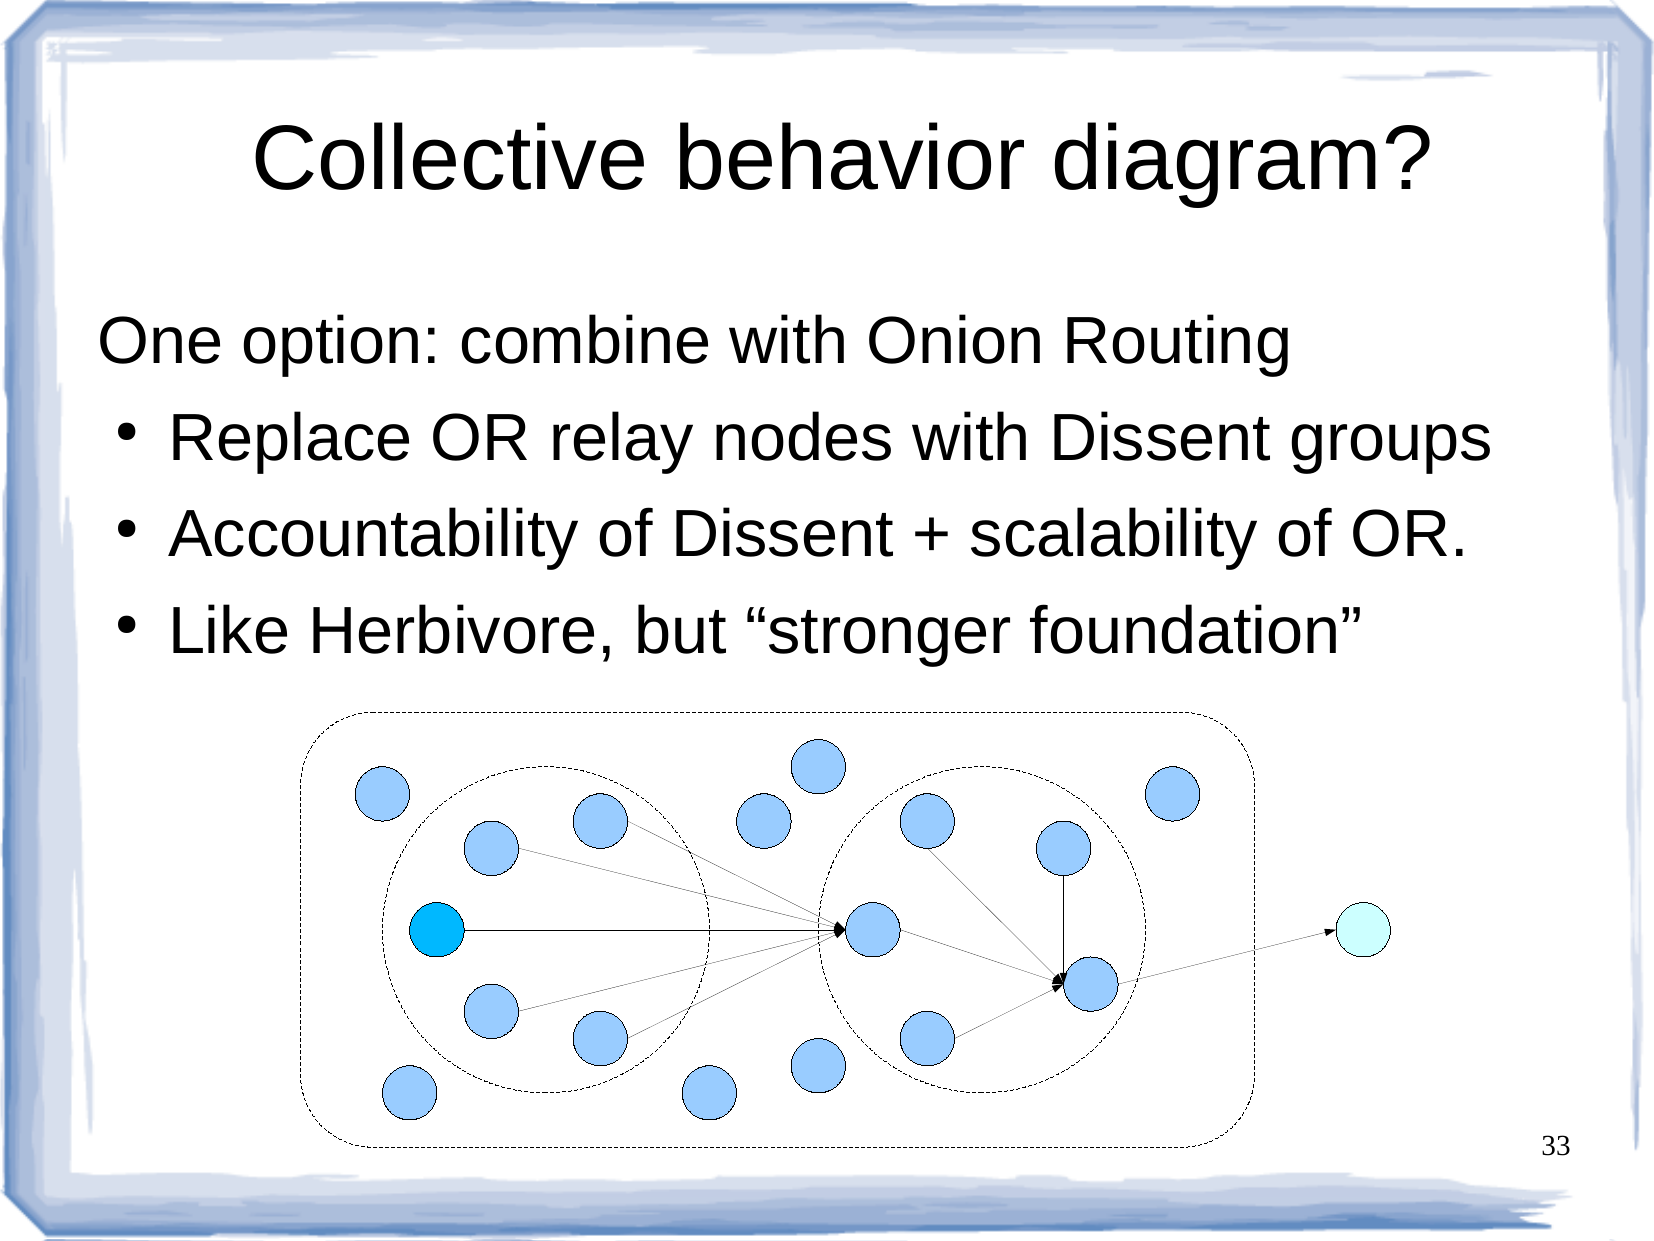

# Collective behavior diagram?
One option: combine with Onion Routing
Replace OR relay nodes with Dissent groups
Accountability of Dissent + scalability of OR.
Like Herbivore, but “stronger foundation”
33